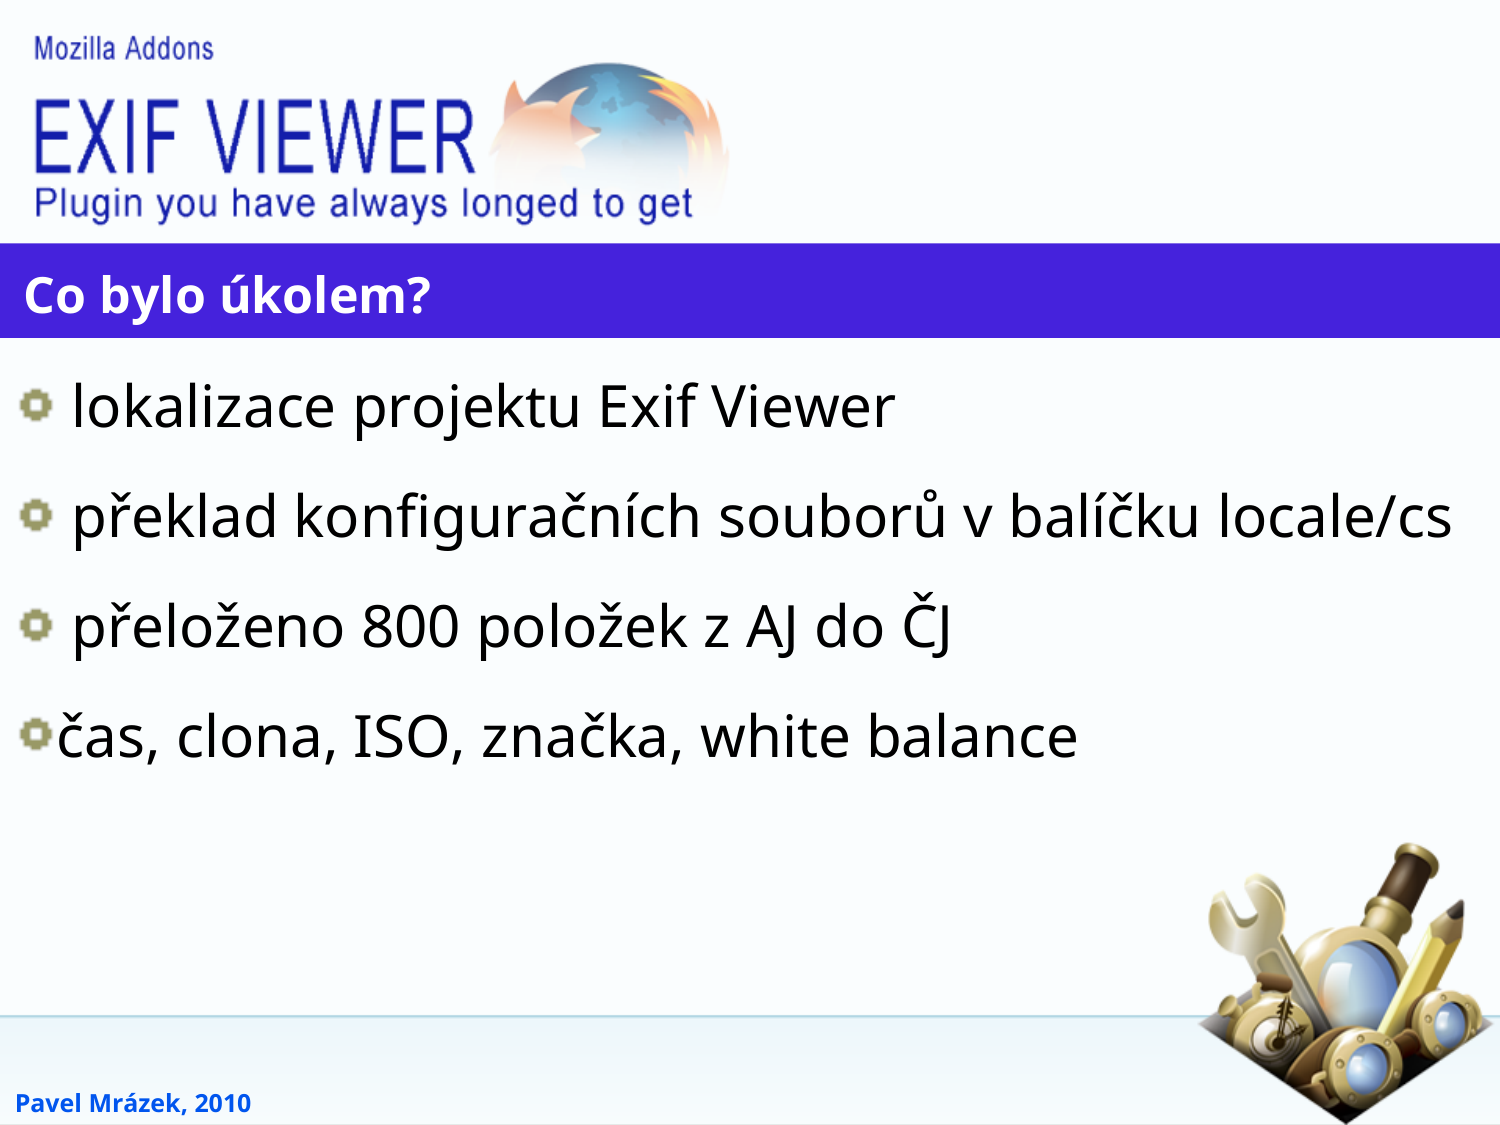

Co bylo úkolem?
 lokalizace projektu Exif Viewer
 překlad konfiguračních souborů v balíčku locale/cs
 přeloženo 800 položek z AJ do ČJ
čas, clona, ISO, značka, white balance
Pavel Mrázek, 2010